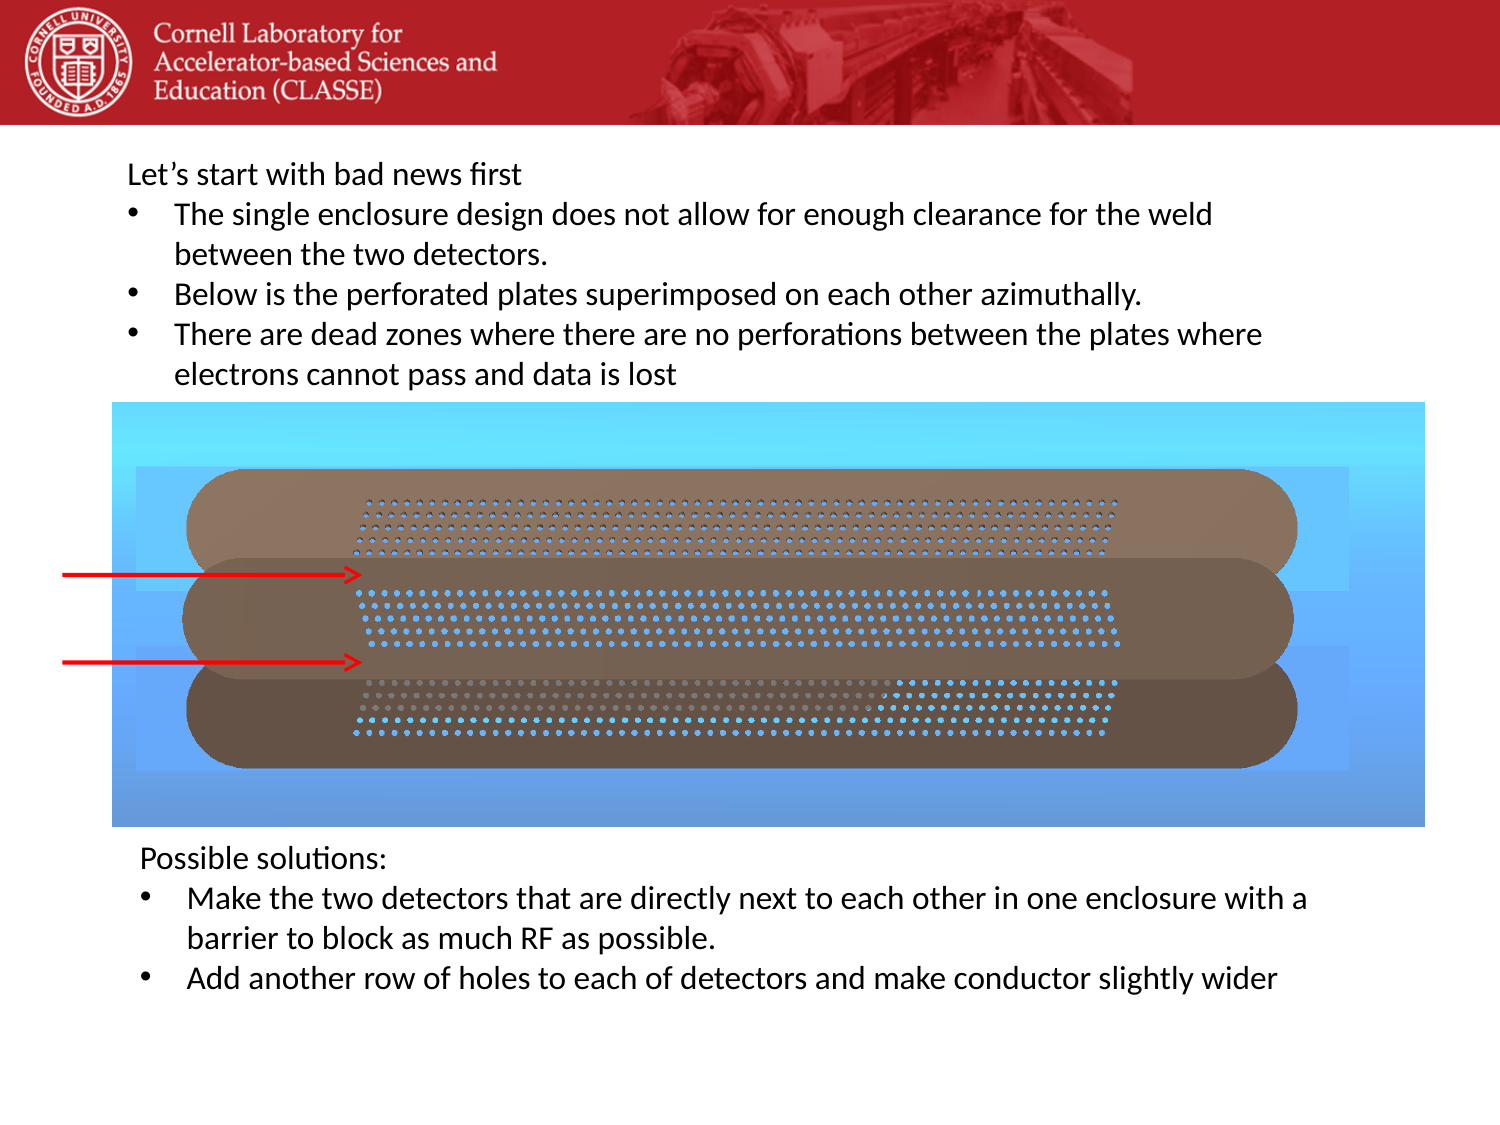

Let’s start with bad news first
The single enclosure design does not allow for enough clearance for the weld between the two detectors.
Below is the perforated plates superimposed on each other azimuthally.
There are dead zones where there are no perforations between the plates where electrons cannot pass and data is lost
Possible solutions:
Make the two detectors that are directly next to each other in one enclosure with a barrier to block as much RF as possible.
Add another row of holes to each of detectors and make conductor slightly wider